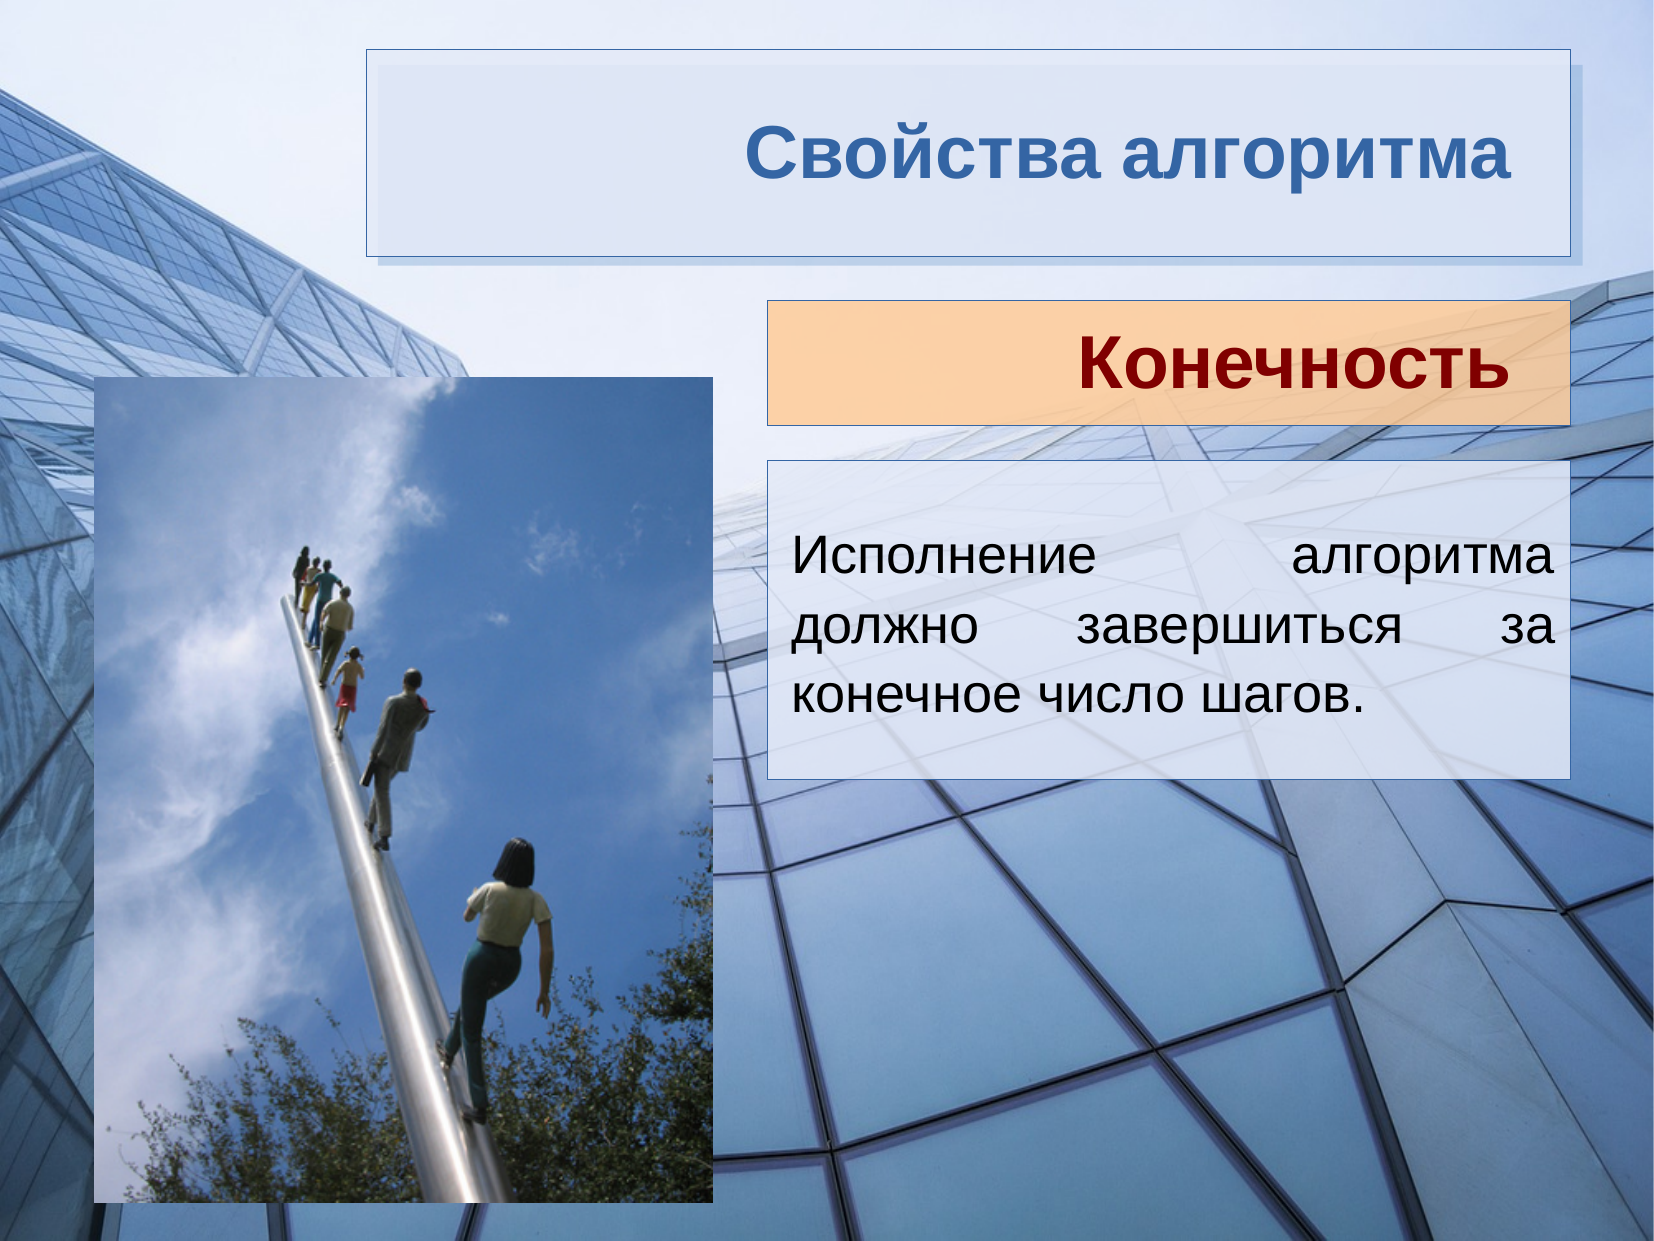

# Свойства алгоритма
Конечность
Исполнение алгоритма должно завершиться за конечное число шагов.